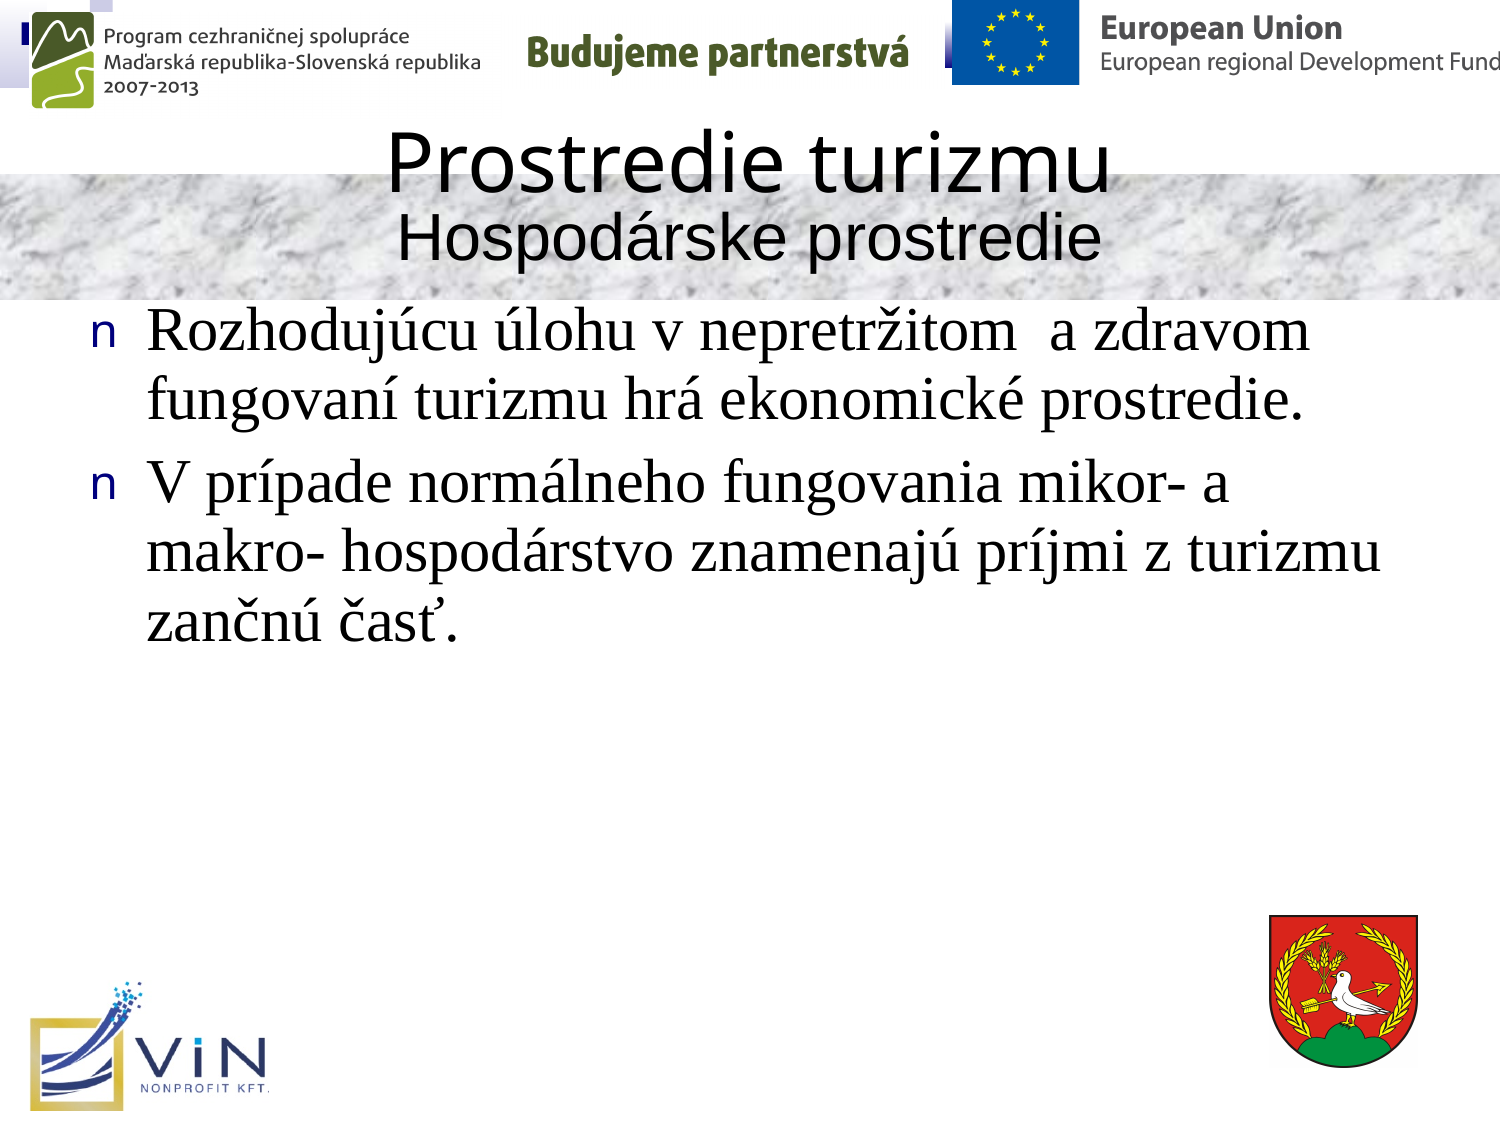

Prostredie turizmu
# Hospodárske prostredie
Rozhodujúcu úlohu v nepretržitom a zdravom fungovaní turizmu hrá ekonomické prostredie.
V prípade normálneho fungovania mikor- a makro- hospodárstvo znamenajú príjmi z turizmu zančnú časť.